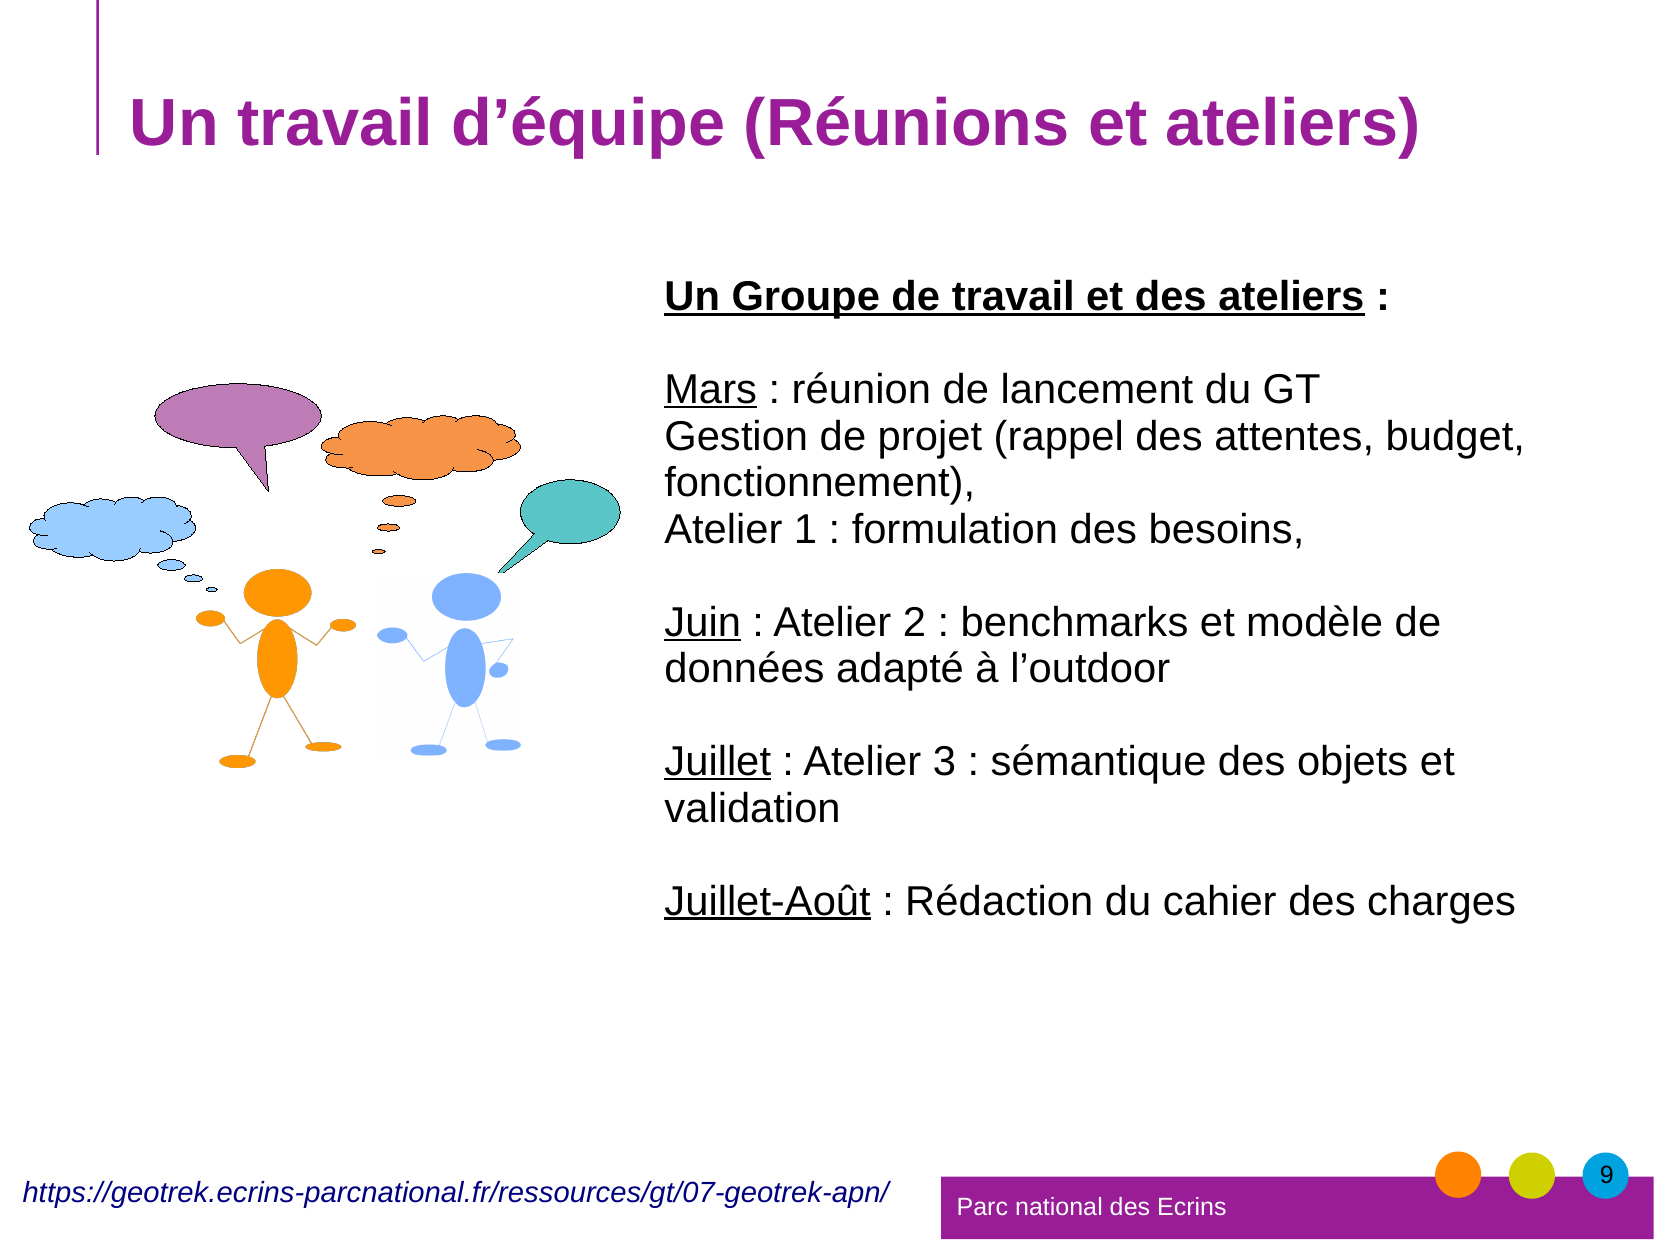

# Un travail d’équipe (Réunions et ateliers)
Un Groupe de travail et des ateliers :
Mars : réunion de lancement du GT
Gestion de projet (rappel des attentes, budget, fonctionnement),
Atelier 1 : formulation des besoins,
Juin : Atelier 2 : benchmarks et modèle de données adapté à l’outdoor
Juillet : Atelier 3 : sémantique des objets et validation
Juillet-Août : Rédaction du cahier des charges
https://geotrek.ecrins-parcnational.fr/ressources/gt/07-geotrek-apn/